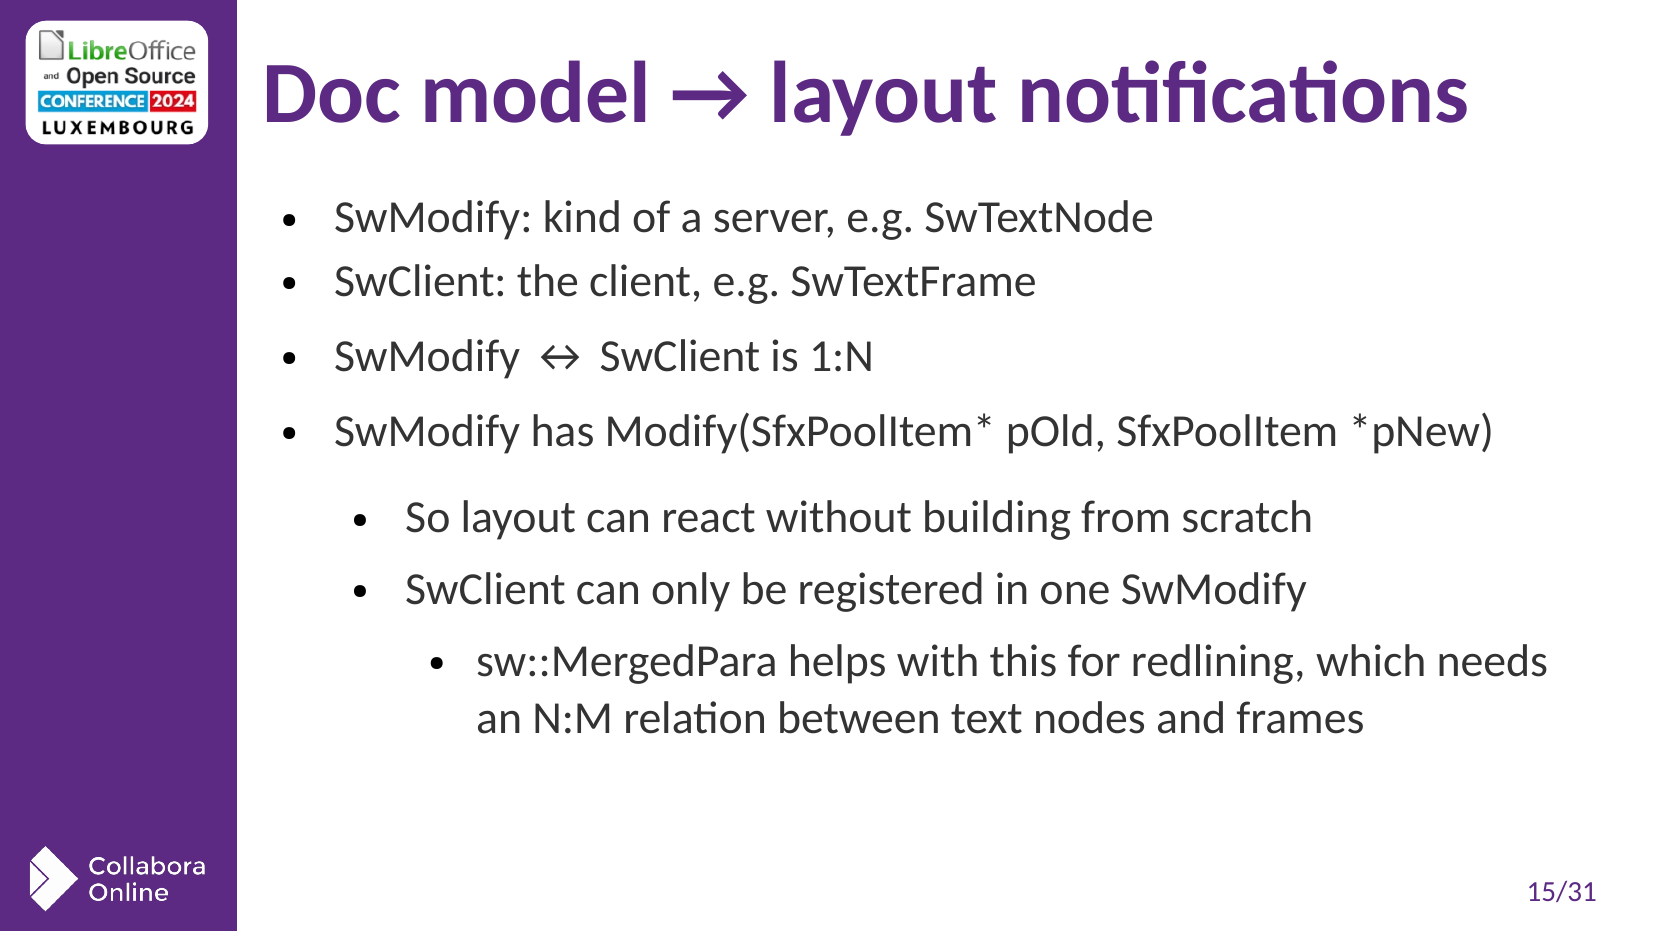

# Doc model → layout notifications
SwModify: kind of a server, e.g. SwTextNode
SwClient: the client, e.g. SwTextFrame
SwModify ↔ SwClient is 1:N
SwModify has Modify(SfxPoolItem* pOld, SfxPoolItem *pNew)
So layout can react without building from scratch
SwClient can only be registered in one SwModify
sw::MergedPara helps with this for redlining, which needs an N:M relation between text nodes and frames
15